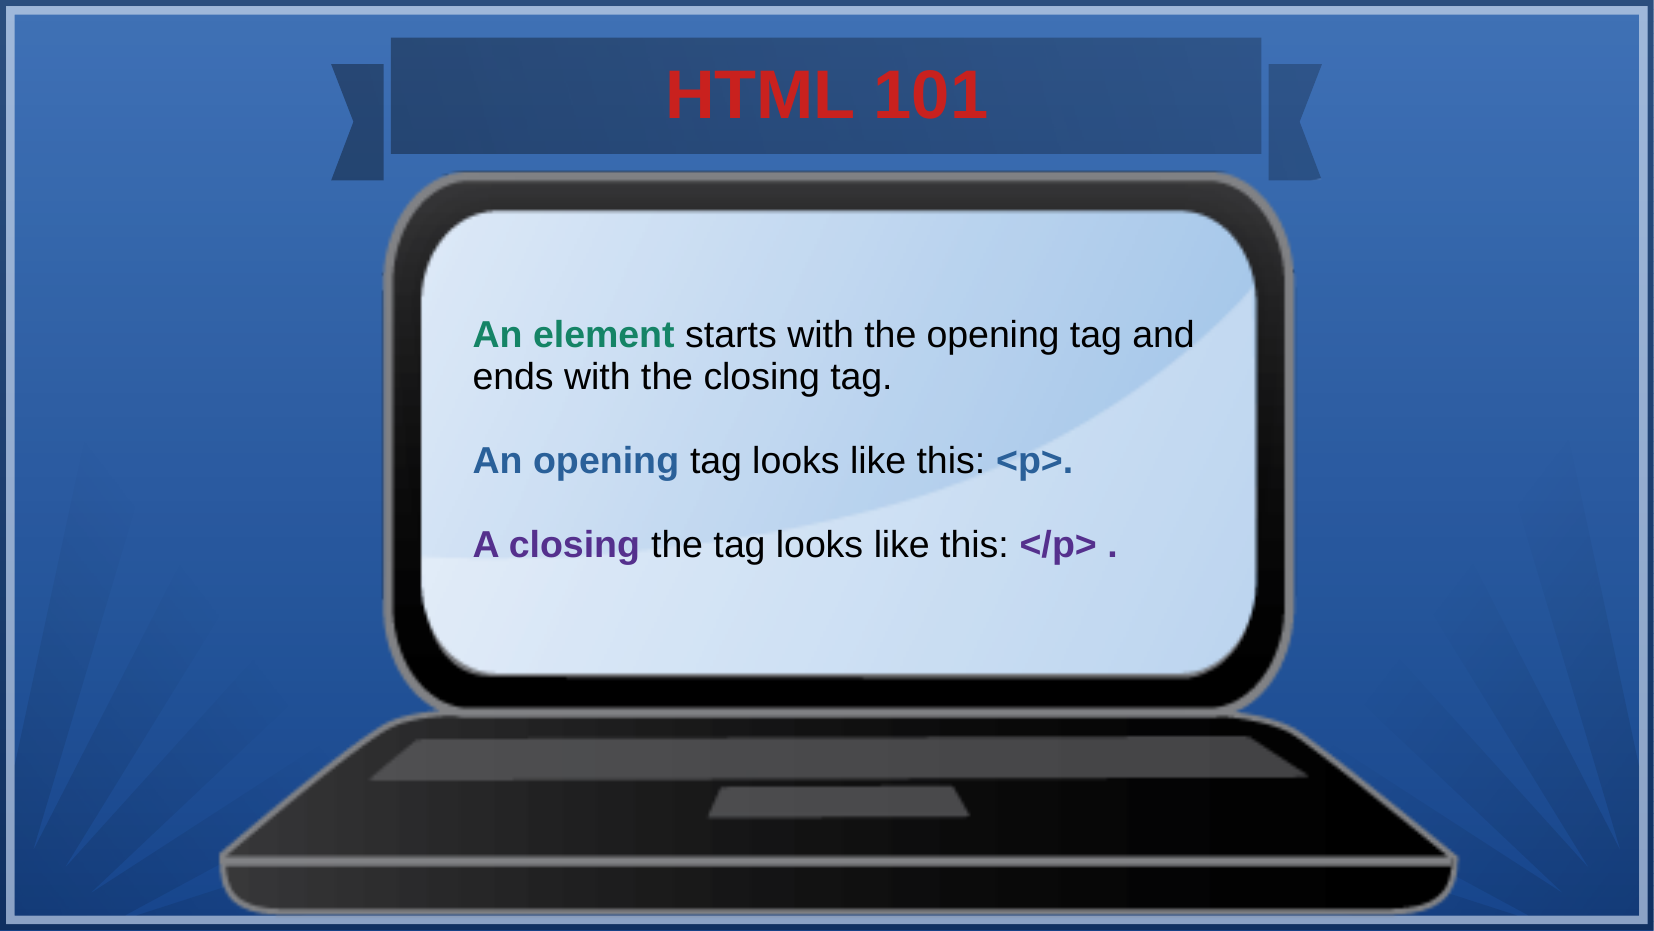

# HTML 101
An element starts with the opening tag and ends with the closing tag.
An opening tag looks like this: <p>.
A closing the tag looks like this: </p> .